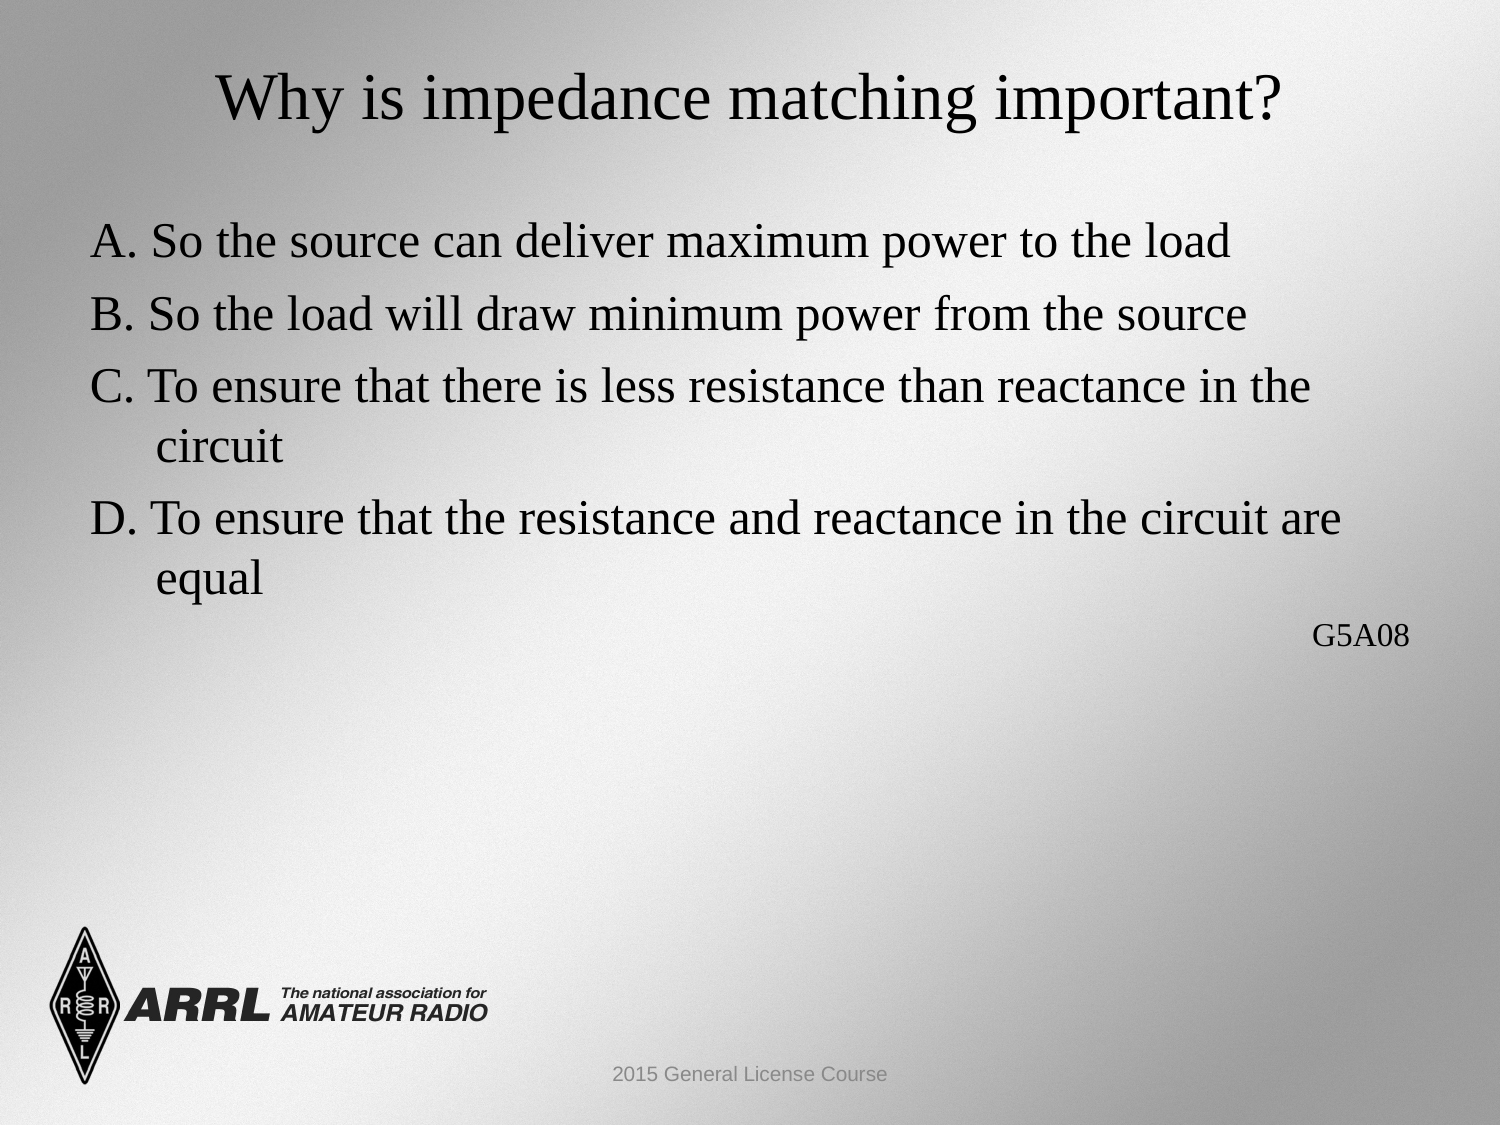

Why is impedance matching important?
# A. So the source can deliver maximum power to the load
B. So the load will draw minimum power from the source
C. To ensure that there is less resistance than reactance in the circuit
D. To ensure that the resistance and reactance in the circuit are equal
 G5A08
2015 General License Course